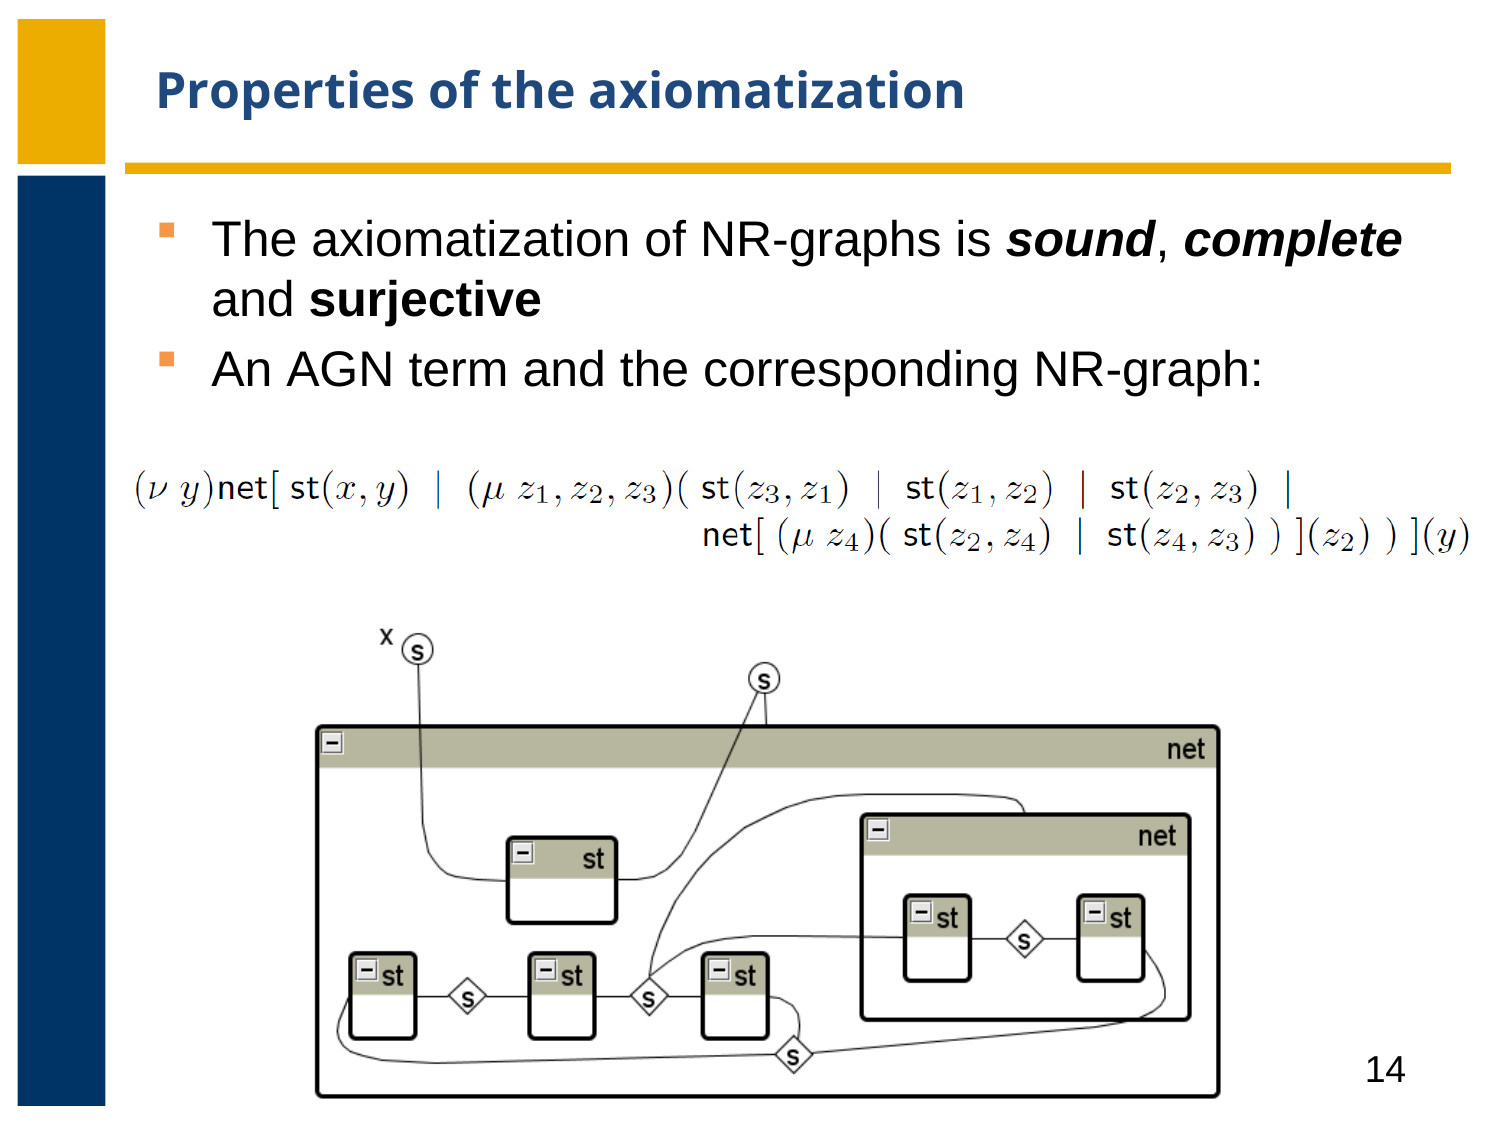

# Properties of the axiomatization
The axiomatization of NR-graphs is sound, complete and surjective
An AGN term and the corresponding NR-graph:
14